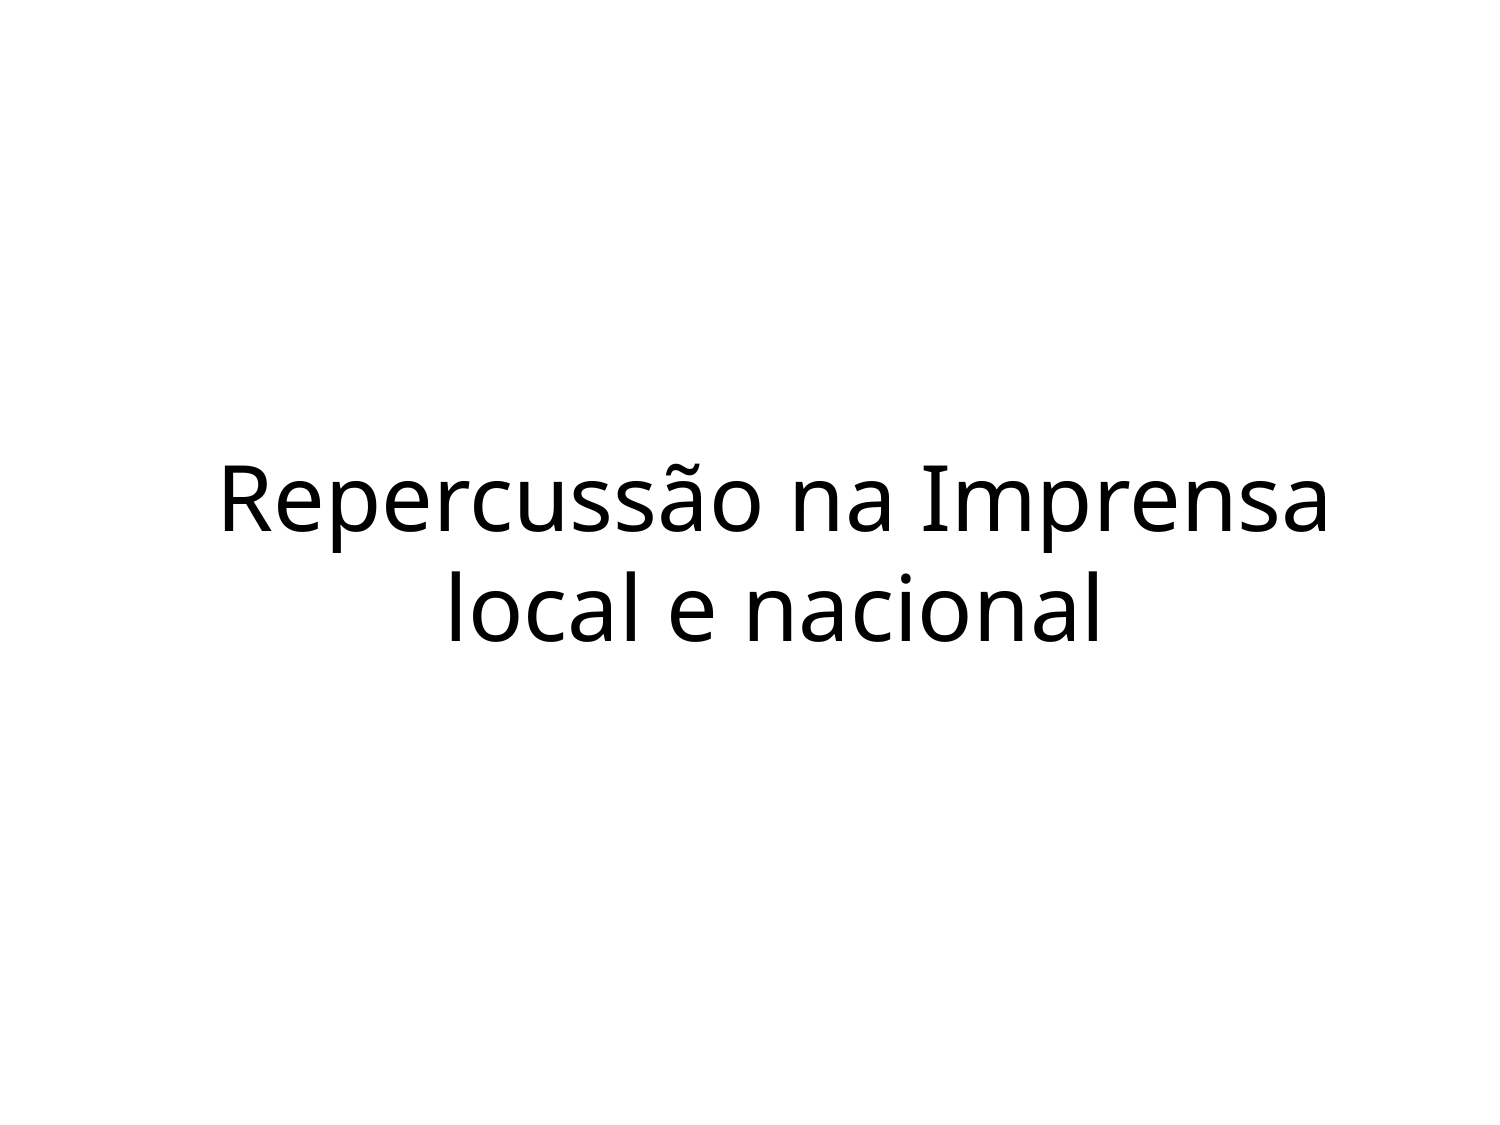

# Repercussão na Imprensa local e nacional